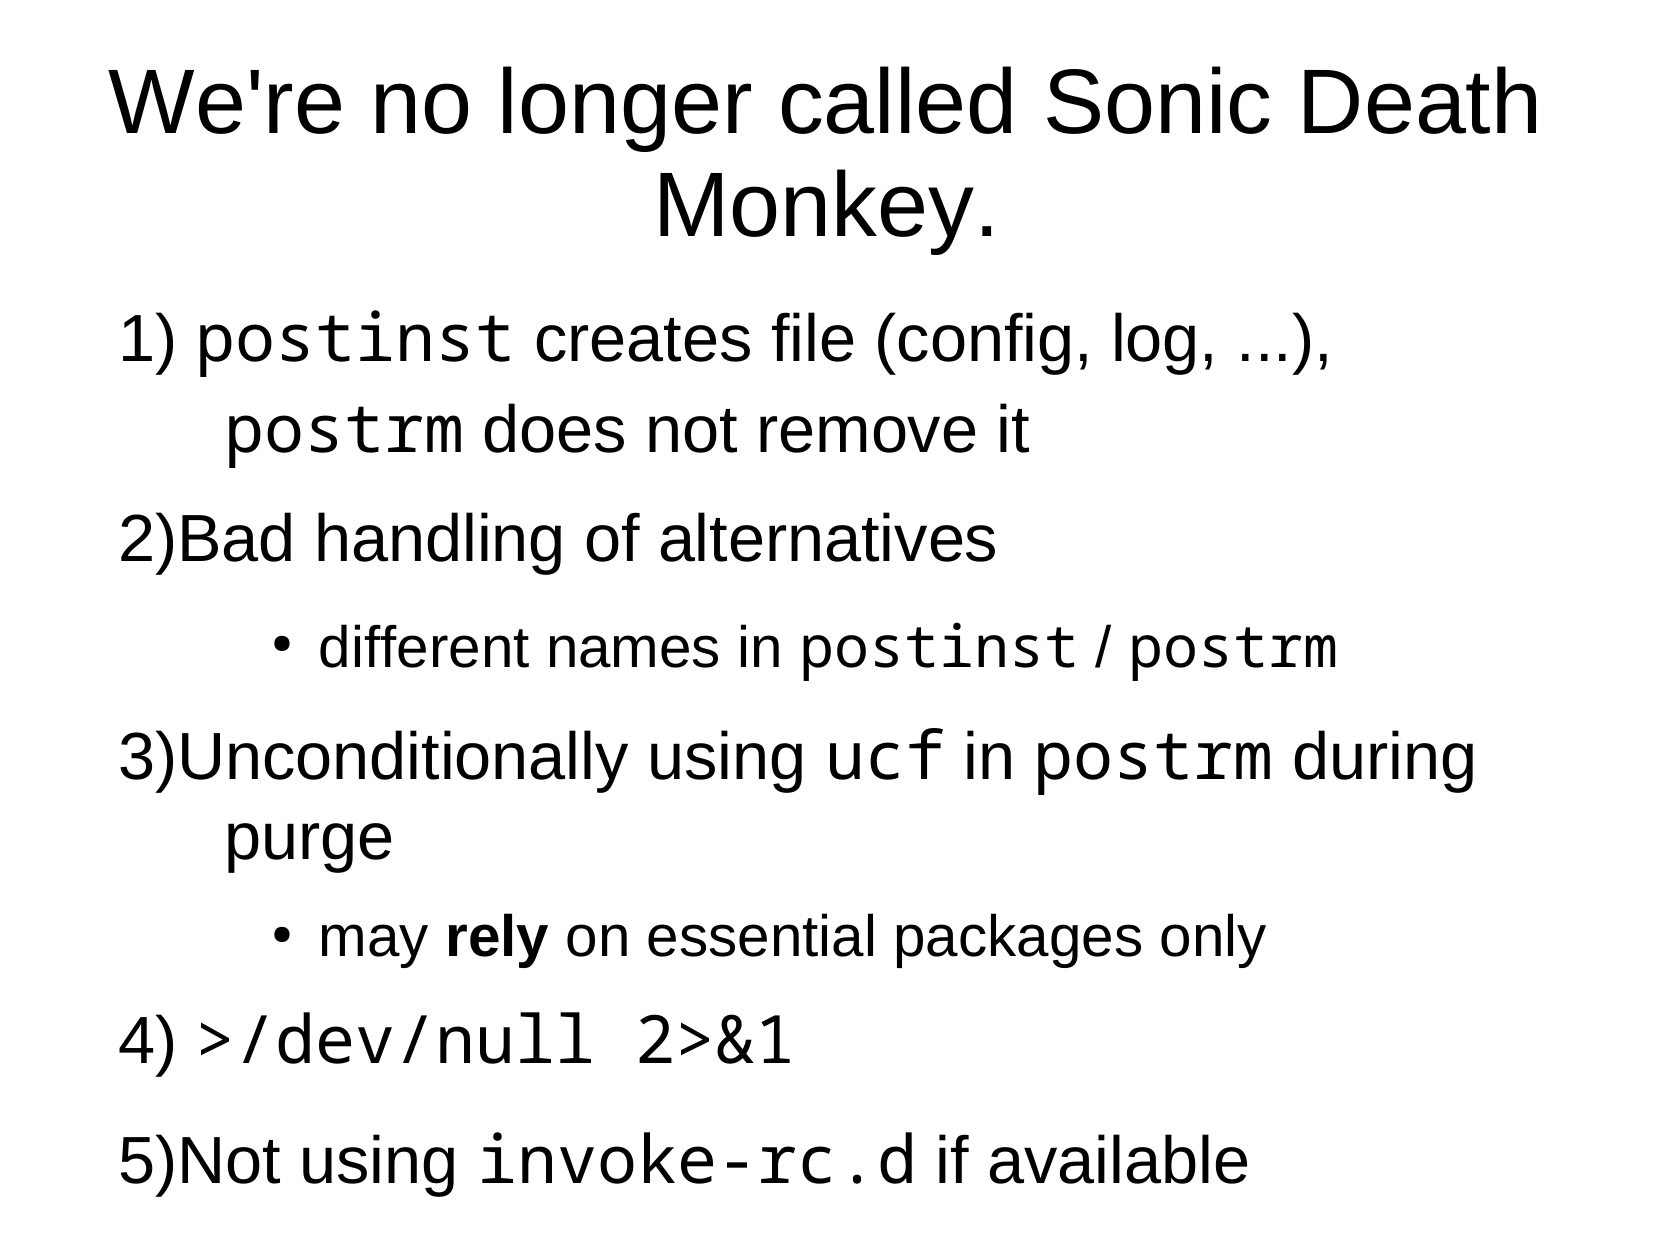

# We're no longer called Sonic Death Monkey.
 postinst creates file (config, log, ...), postrm does not remove it
Bad handling of alternatives
different names in postinst / postrm
Unconditionally using ucf in postrm during purge
may rely on essential packages only
 >/dev/null 2>&1
Not using invoke-rc.d if available